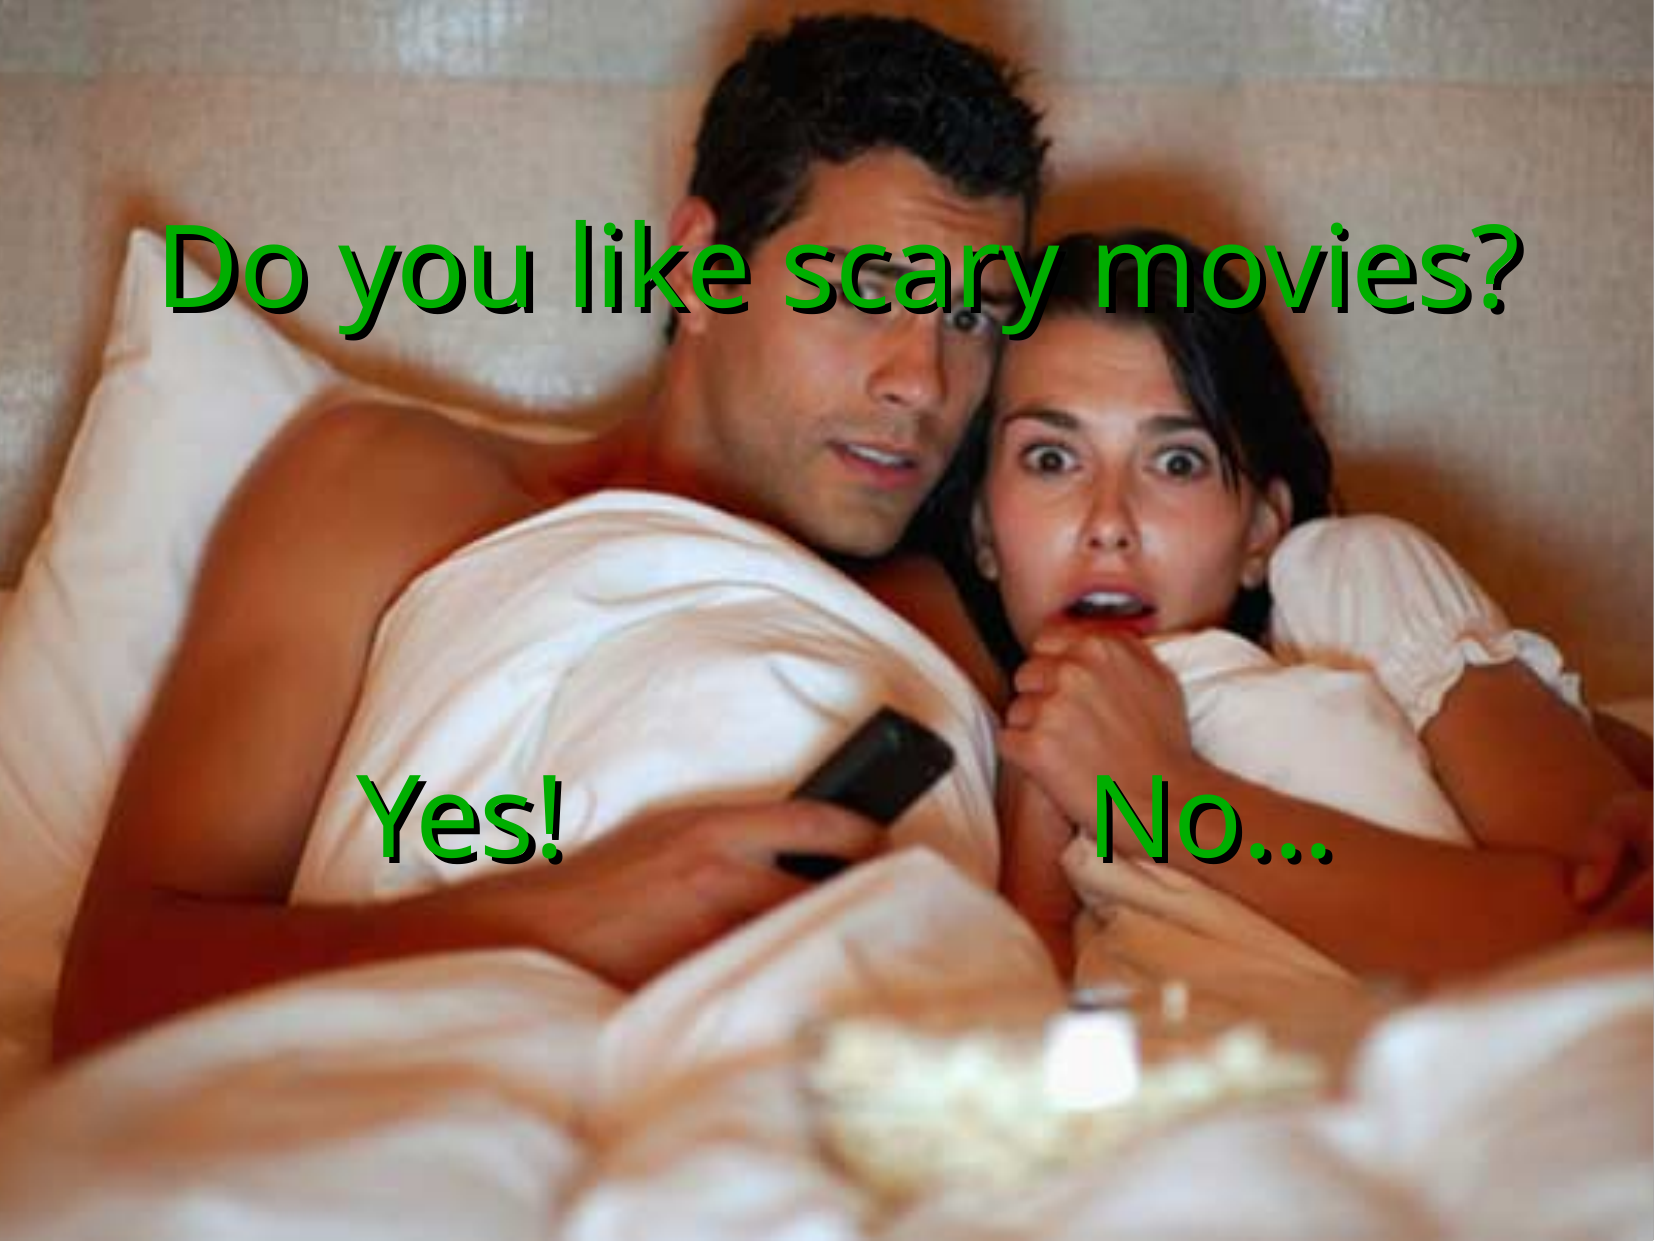

Do you like scary movies?
Yes!
No...